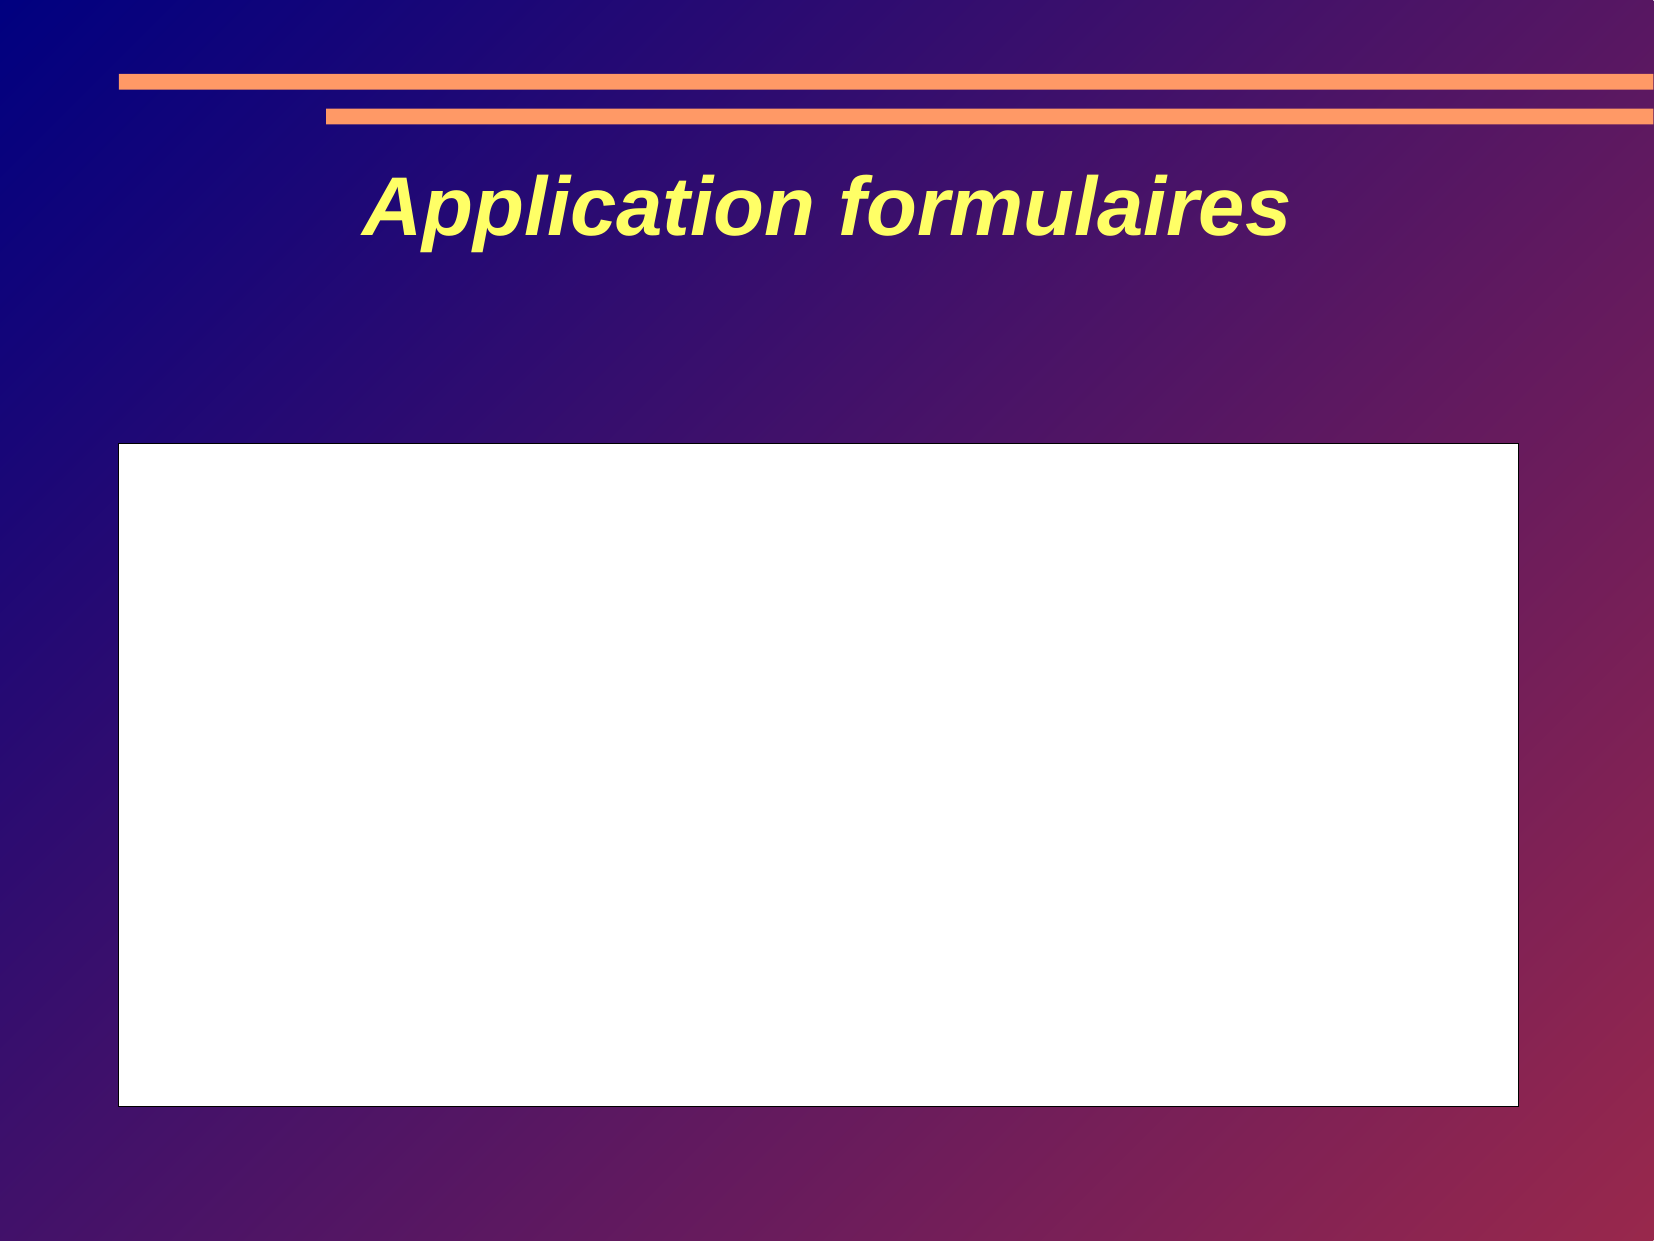

# Application formulaires
	// Code généré et géré par le concepteur de formulaire :
	private System.Windows.Forms.TextBox m_txtOp1;
	private void InitializeComponent()
	{
		this.m_txtOp1 = new System.Windows.Forms.TextBox();
		this.m_txtOp1.Location = new System.Drawing.Point(20,20);
		this.m_txtOp1.Name = "m_txtOp1";
		this.m_txtOp1.Size = new System.Drawing.Size(55,20);
		this.m_txtOp1.TextChanded += new System.EventHandler(
			this.OnOp1_TextChanged);
	}
	// Code utilisable par le programmeur :
	private void OnOp1_TextChanged(object sender, EventArgs e)
	{
		string s = m_txtOp1.Text; // Traitement de l'événement...
	}